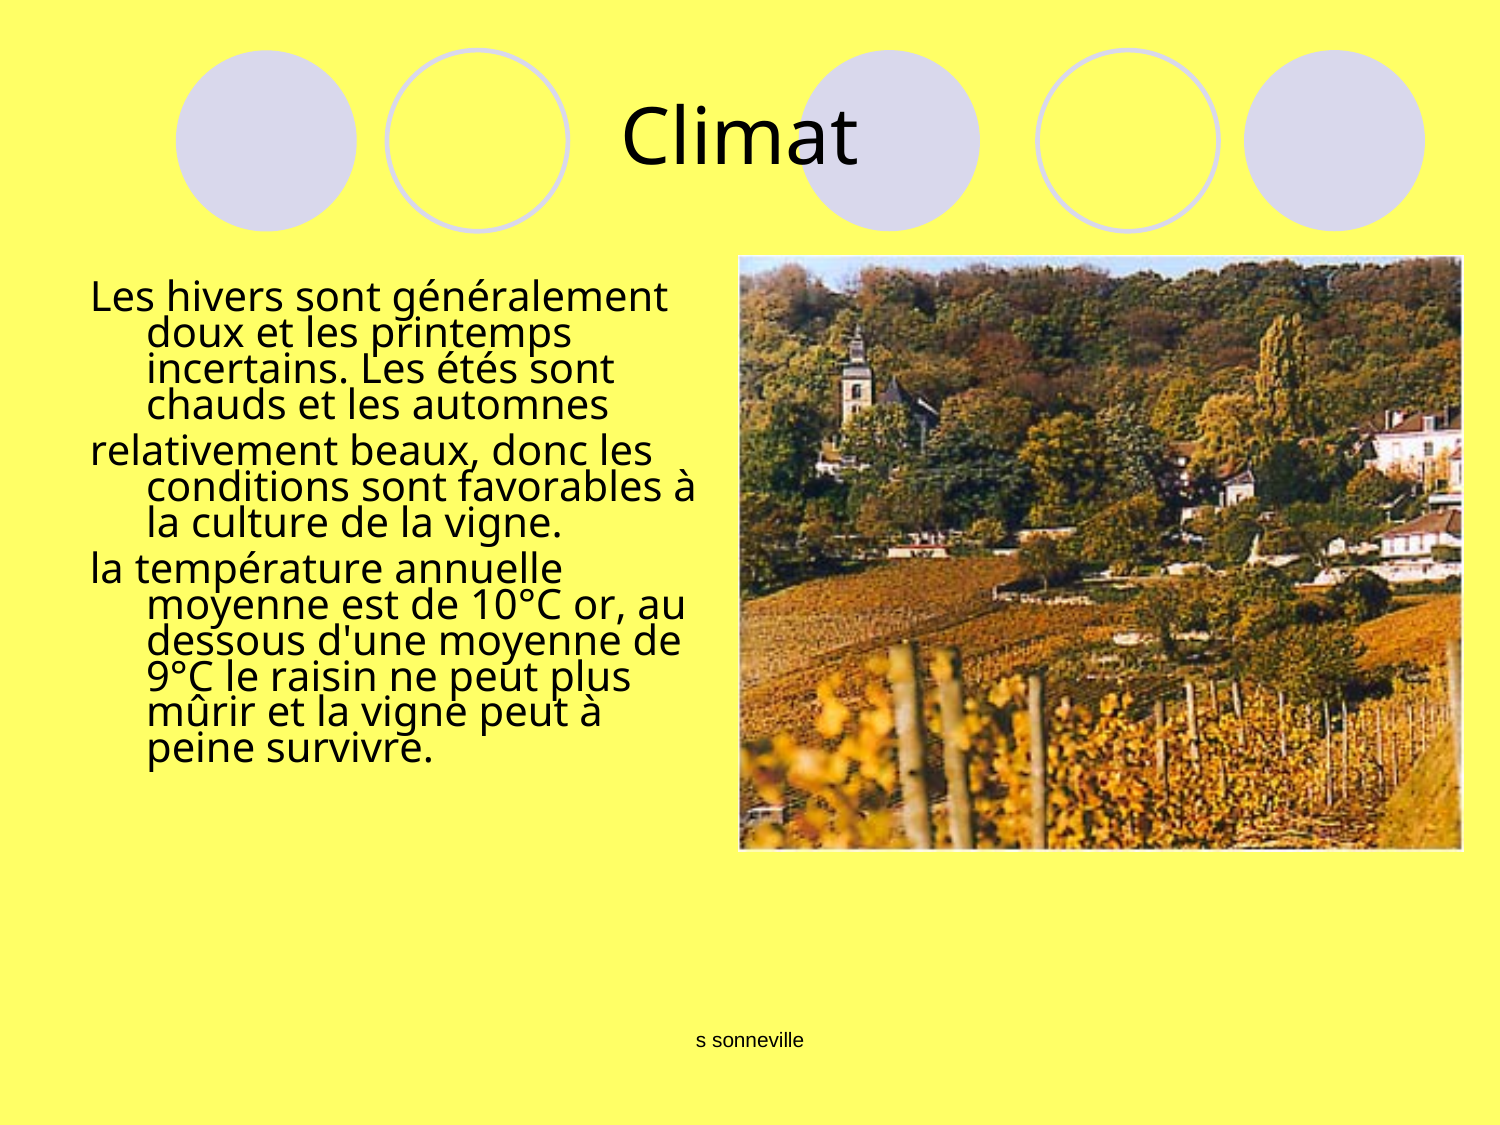

# Climat
Les hivers sont généralement doux et les printemps incertains. Les étés sont chauds et les automnes
relativement beaux, donc les conditions sont favorables à la culture de la vigne.
la température annuelle moyenne est de 10°C or, au dessous d'une moyenne de 9°C le raisin ne peut plus mûrir et la vigne peut à peine survivre.